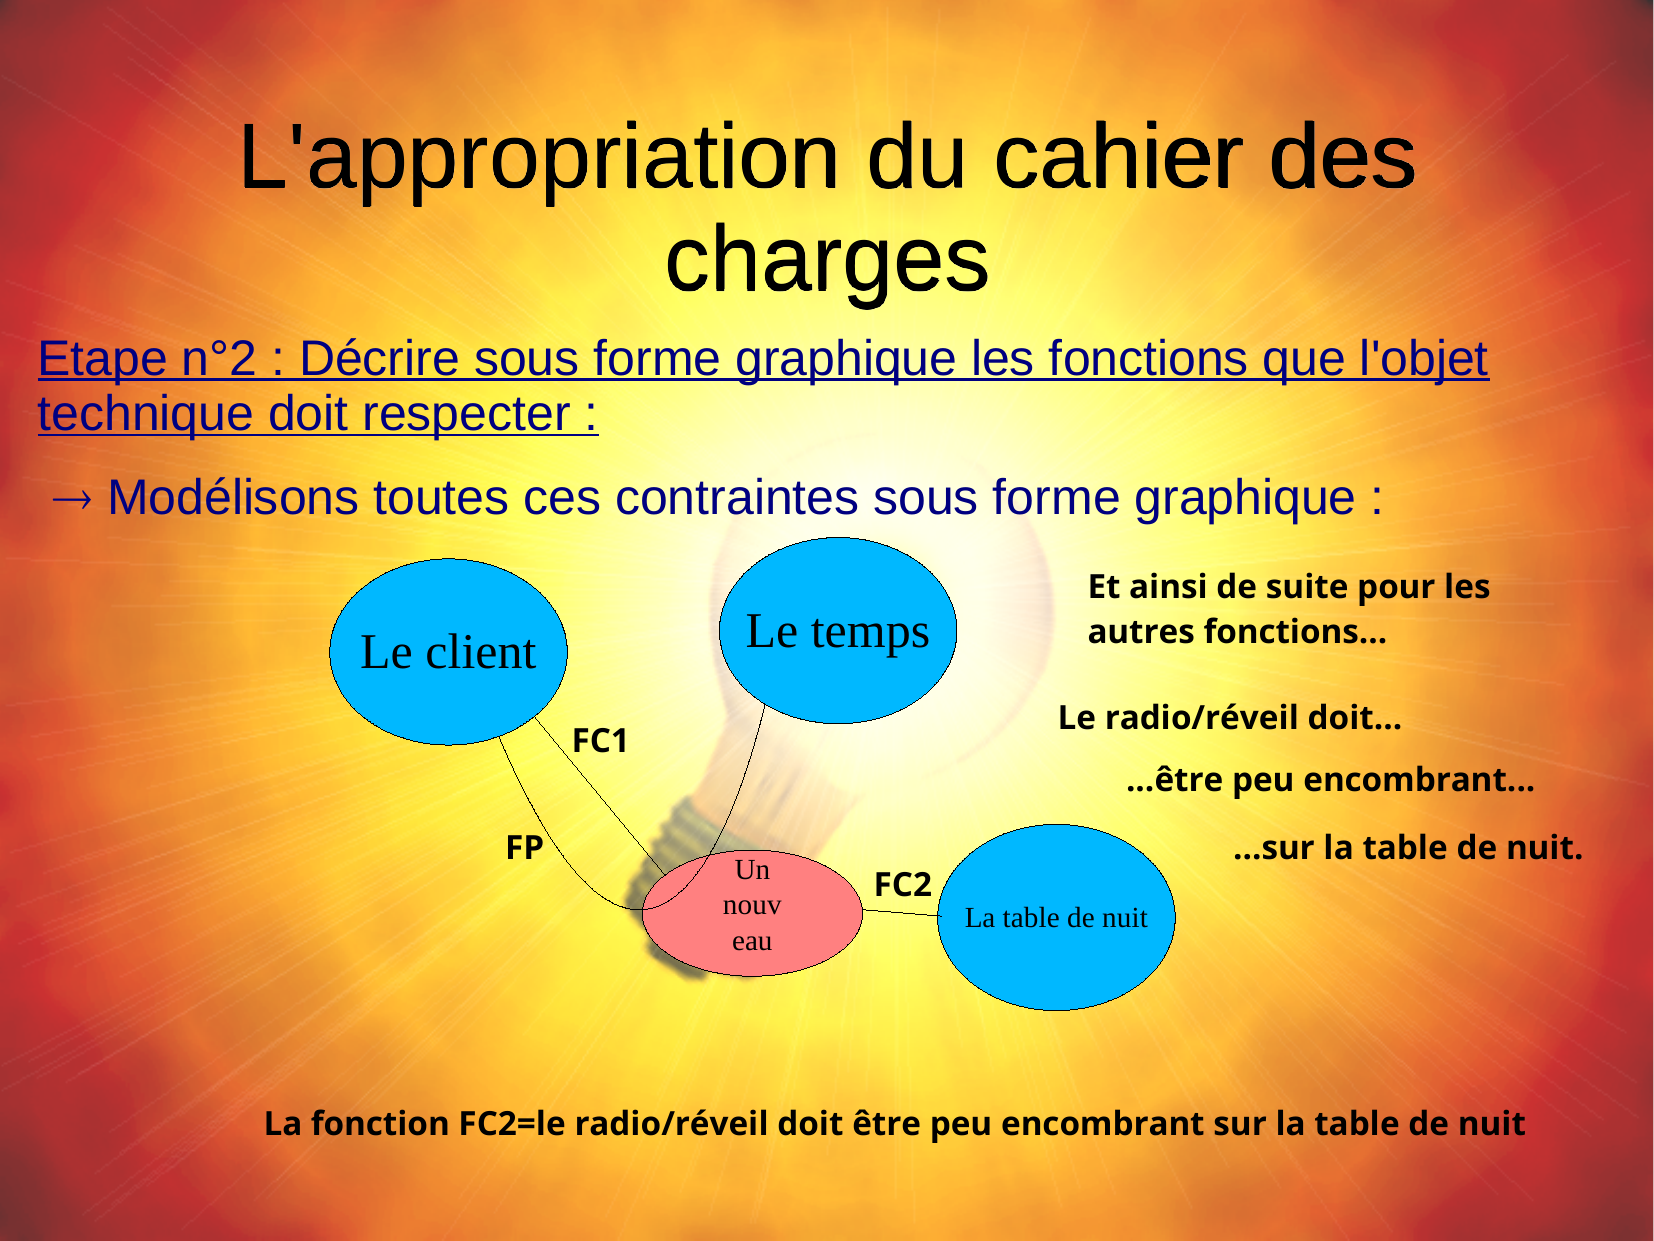

# L'appropriation du cahier des charges
Etape n°2 : Décrire sous forme graphique les fonctions que l'objet technique doit respecter :
 Modélisons toutes ces contraintes sous forme graphique :
Le temps
Le client
Et ainsi de suite pour les autres fonctions...
Le radio/réveil doit...
FC1
...être peu encombrant...
FP
...sur la table de nuit.
La table de nuit
Un nouveau radio/réveil
FC2
La fonction FC2=le radio/réveil doit être peu encombrant sur la table de nuit